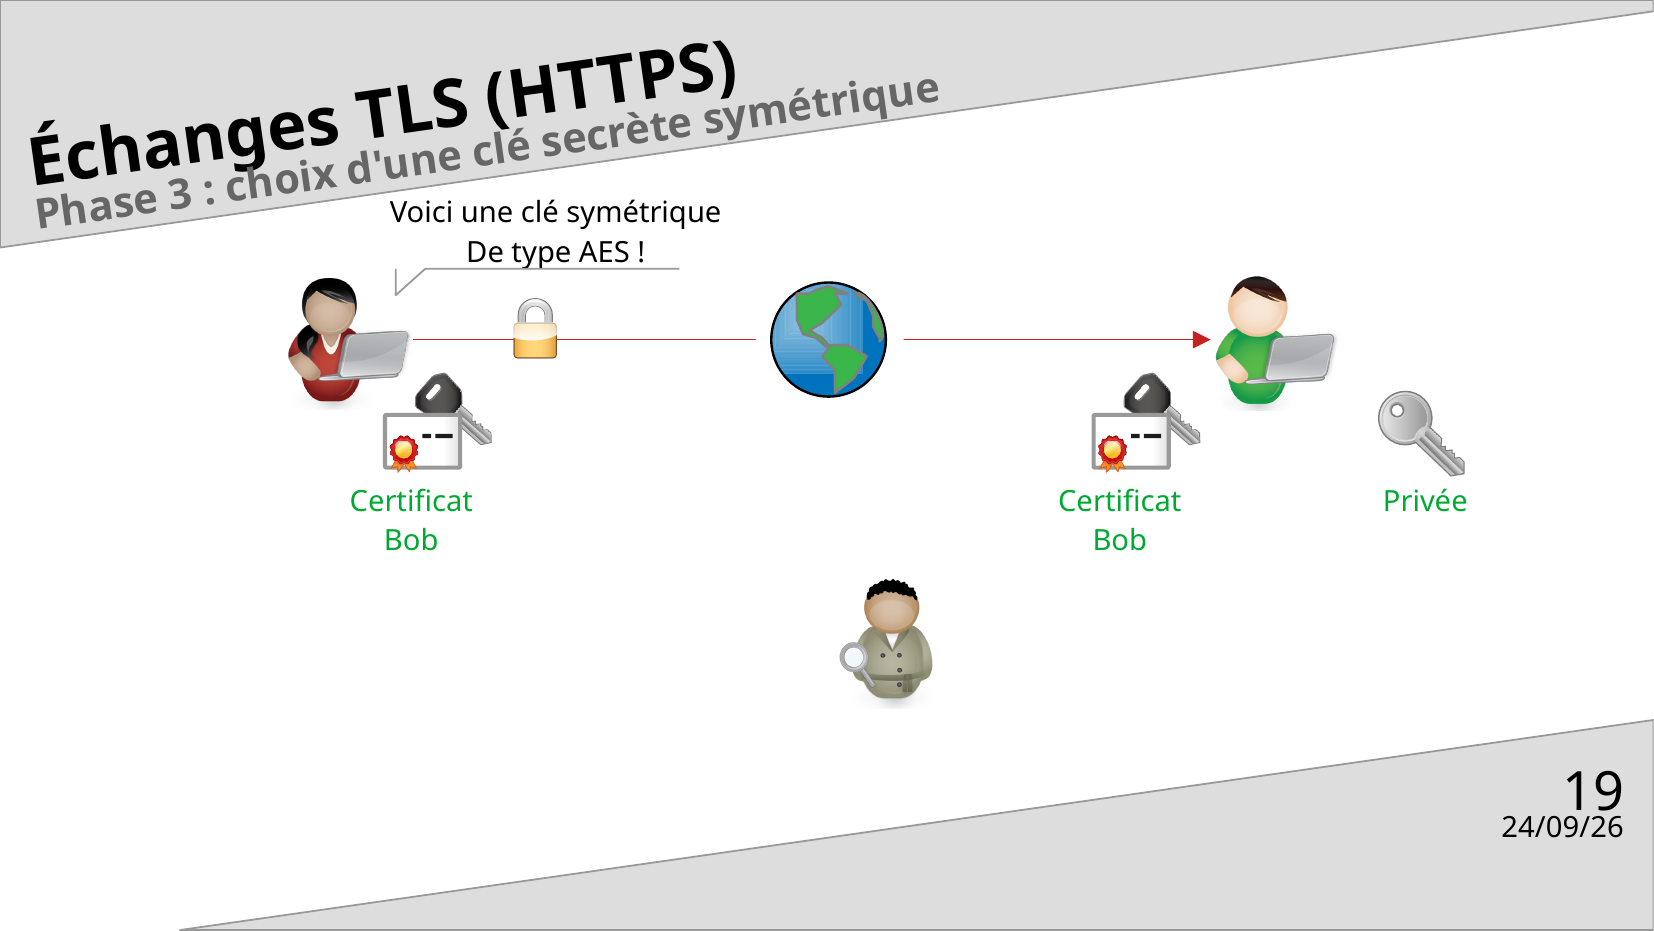

# Échanges TLS (HTTPS)
Phase 3 : choix d'une clé secrète symétrique
Voici une clé symétrique
De type AES !
Certificat Bob
Certificat Bob
Privée
19